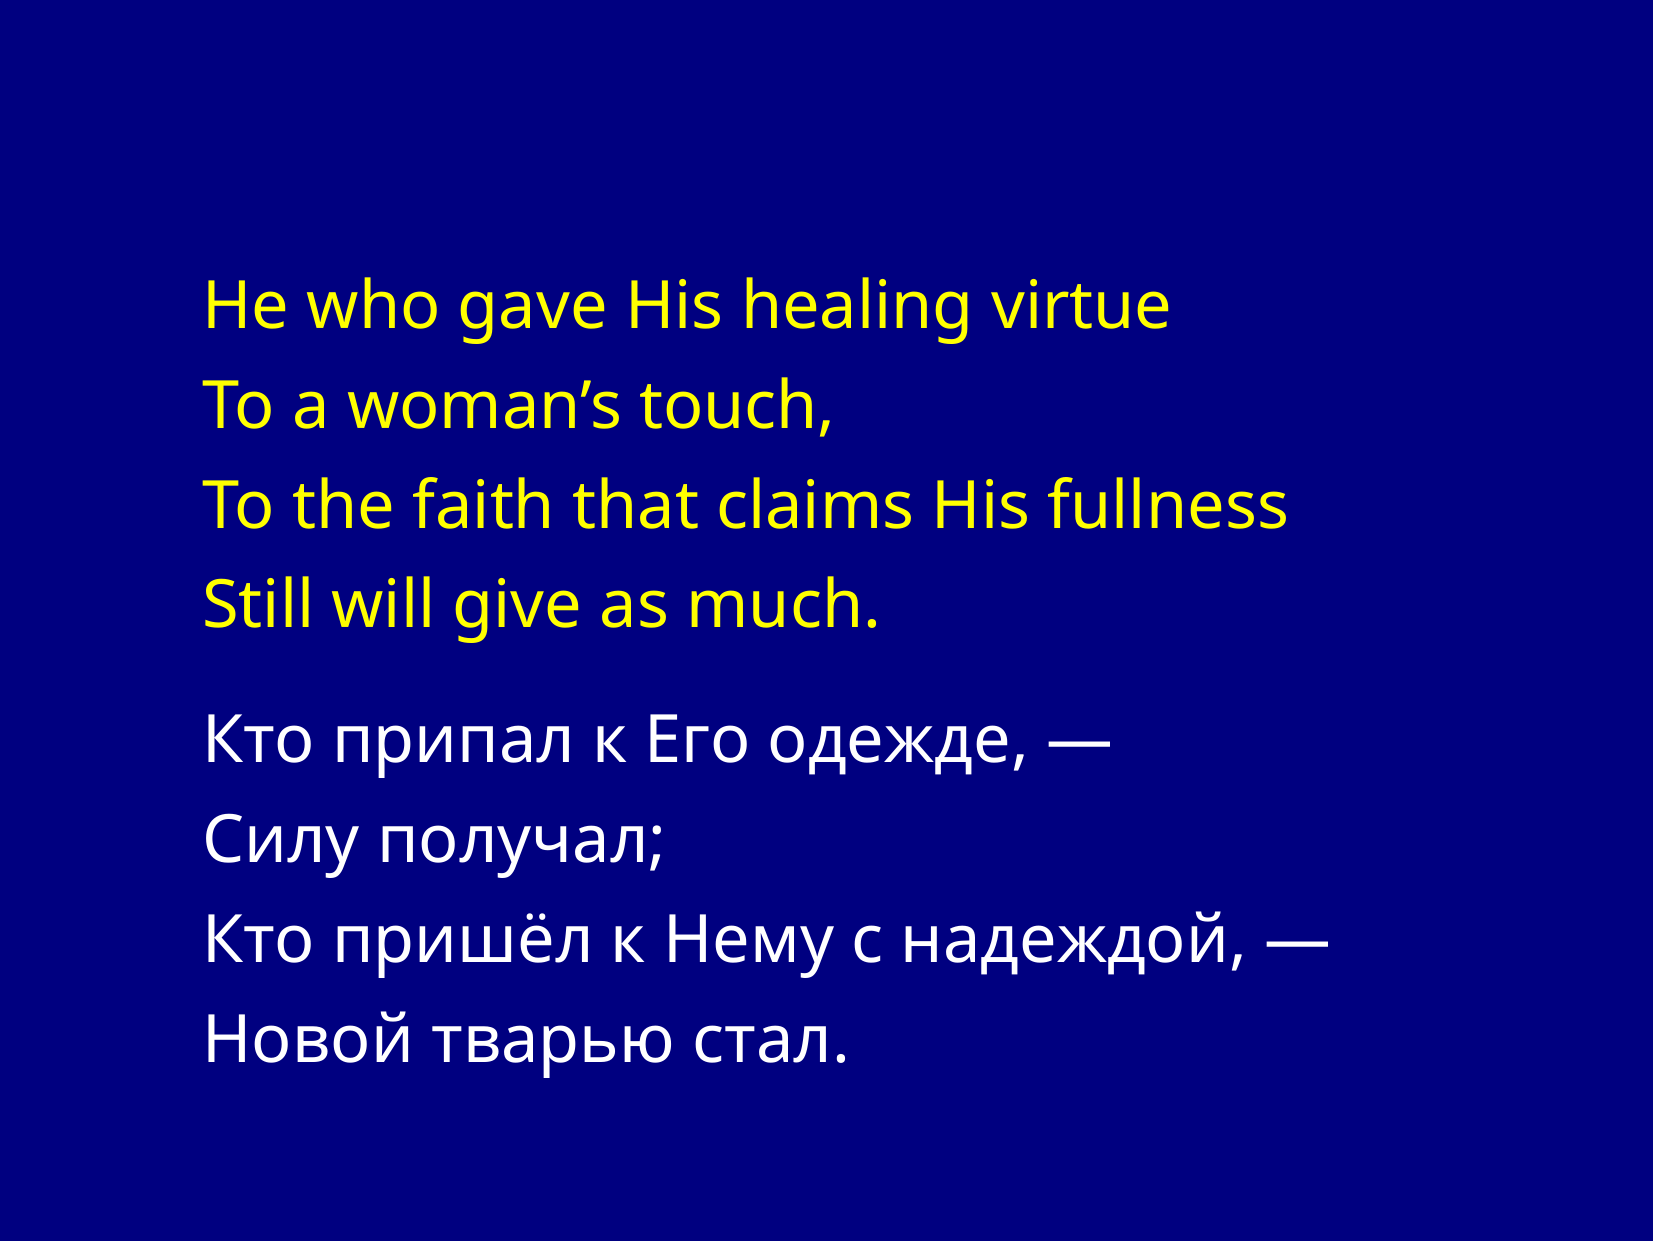

He who gave His healing virtue
	To a woman’s touch,
	To the faith that claims His fullness
	Still will give as much.
	Кто припал к Его одежде, —
	Силу получал;
	Кто пришёл к Нему с надеждой, —
	Новой тварью стал.